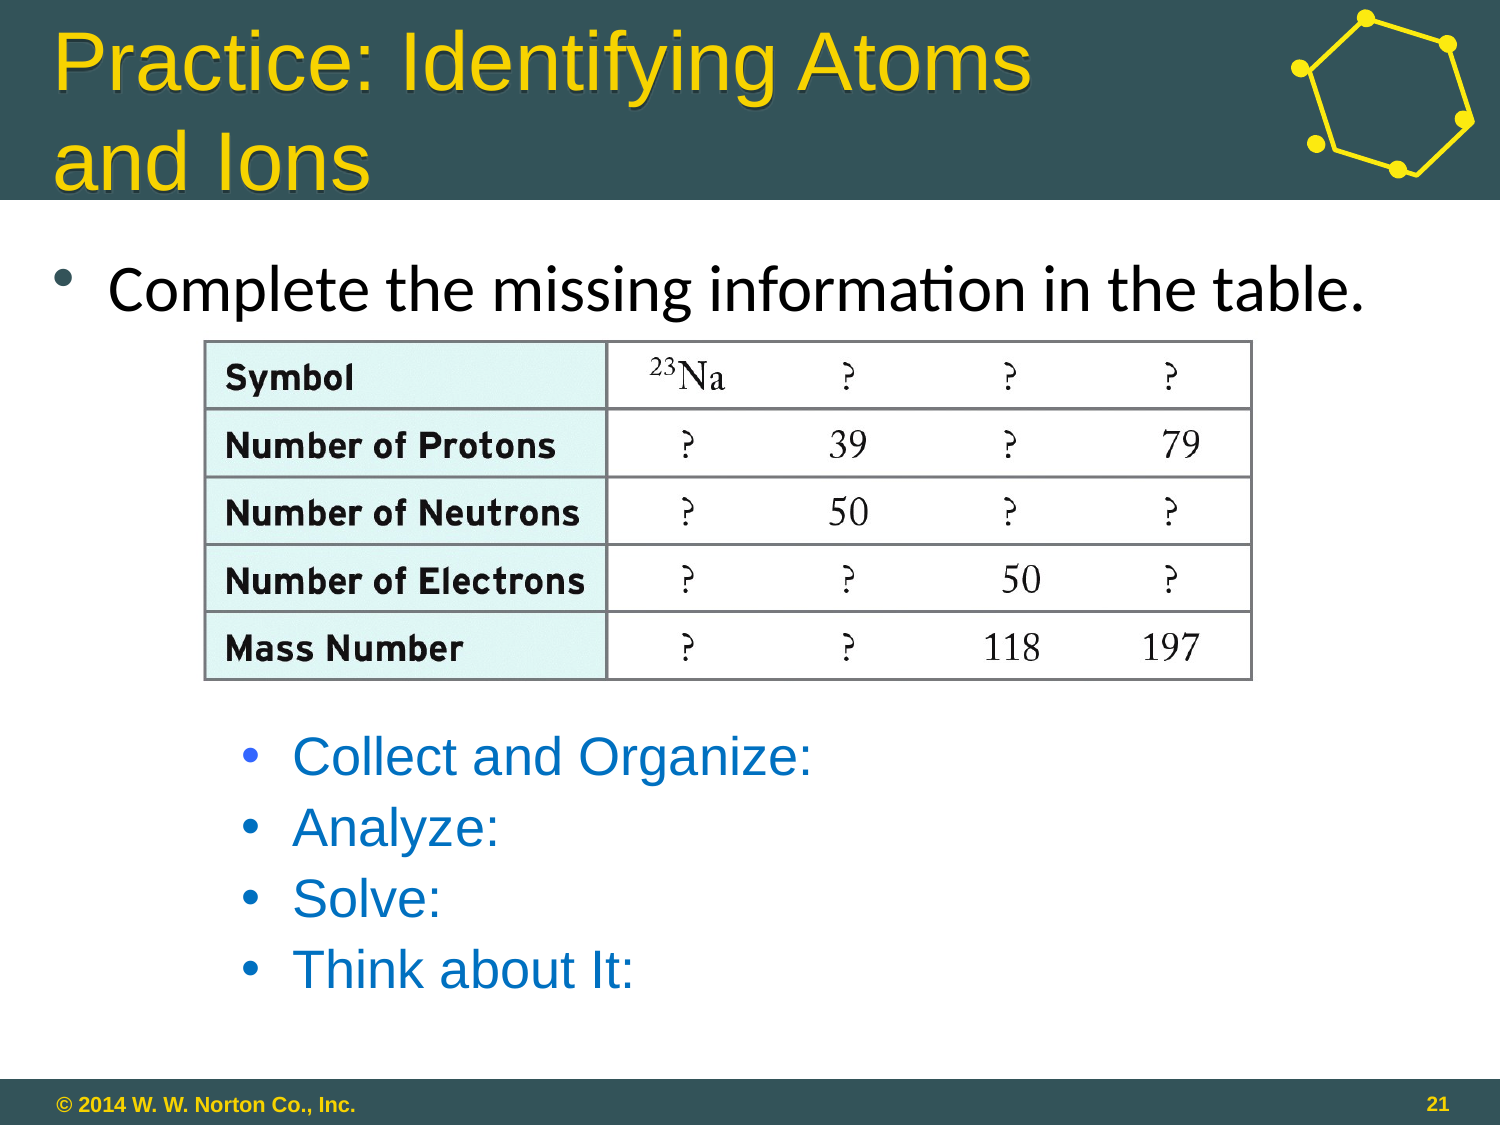

Practice: Identifying Atoms and Ions
# Complete the missing information in the table.
 Collect and Organize:
 Analyze:
 Solve:
 Think about It: